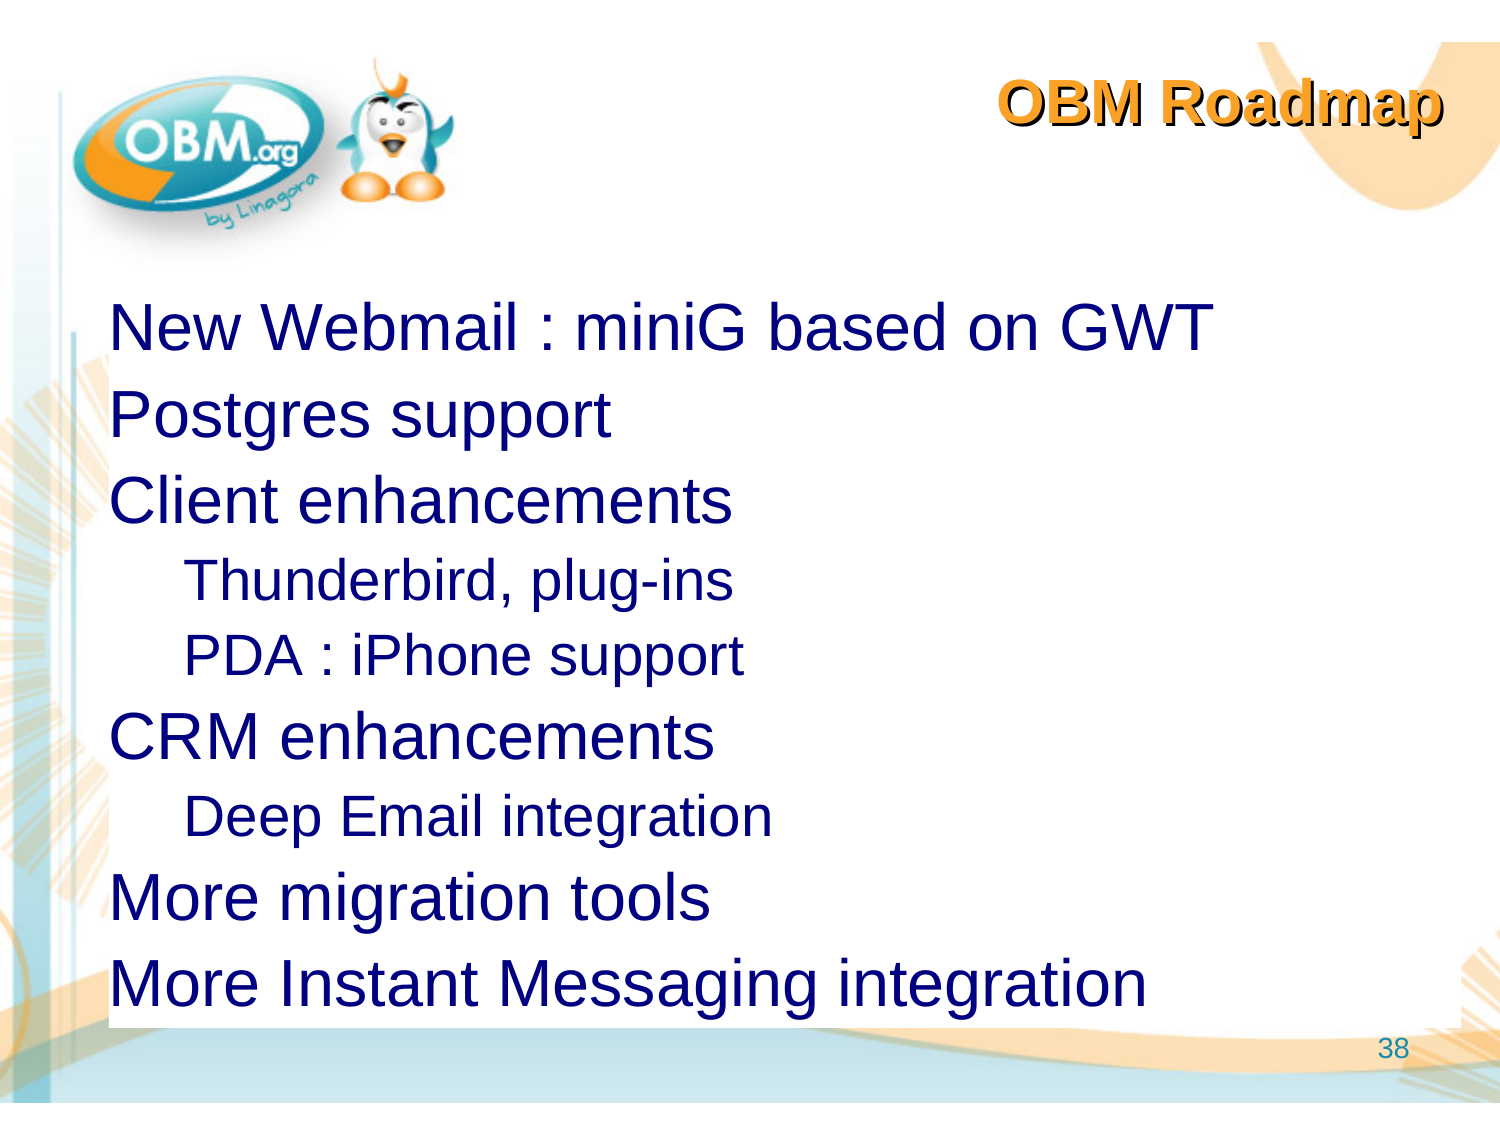

OBM Roadmap
# New Webmail : miniG based on GWT
Postgres support
Client enhancements
Thunderbird, plug-ins
PDA : iPhone support
CRM enhancements
Deep Email integration
More migration tools
More Instant Messaging integration
38